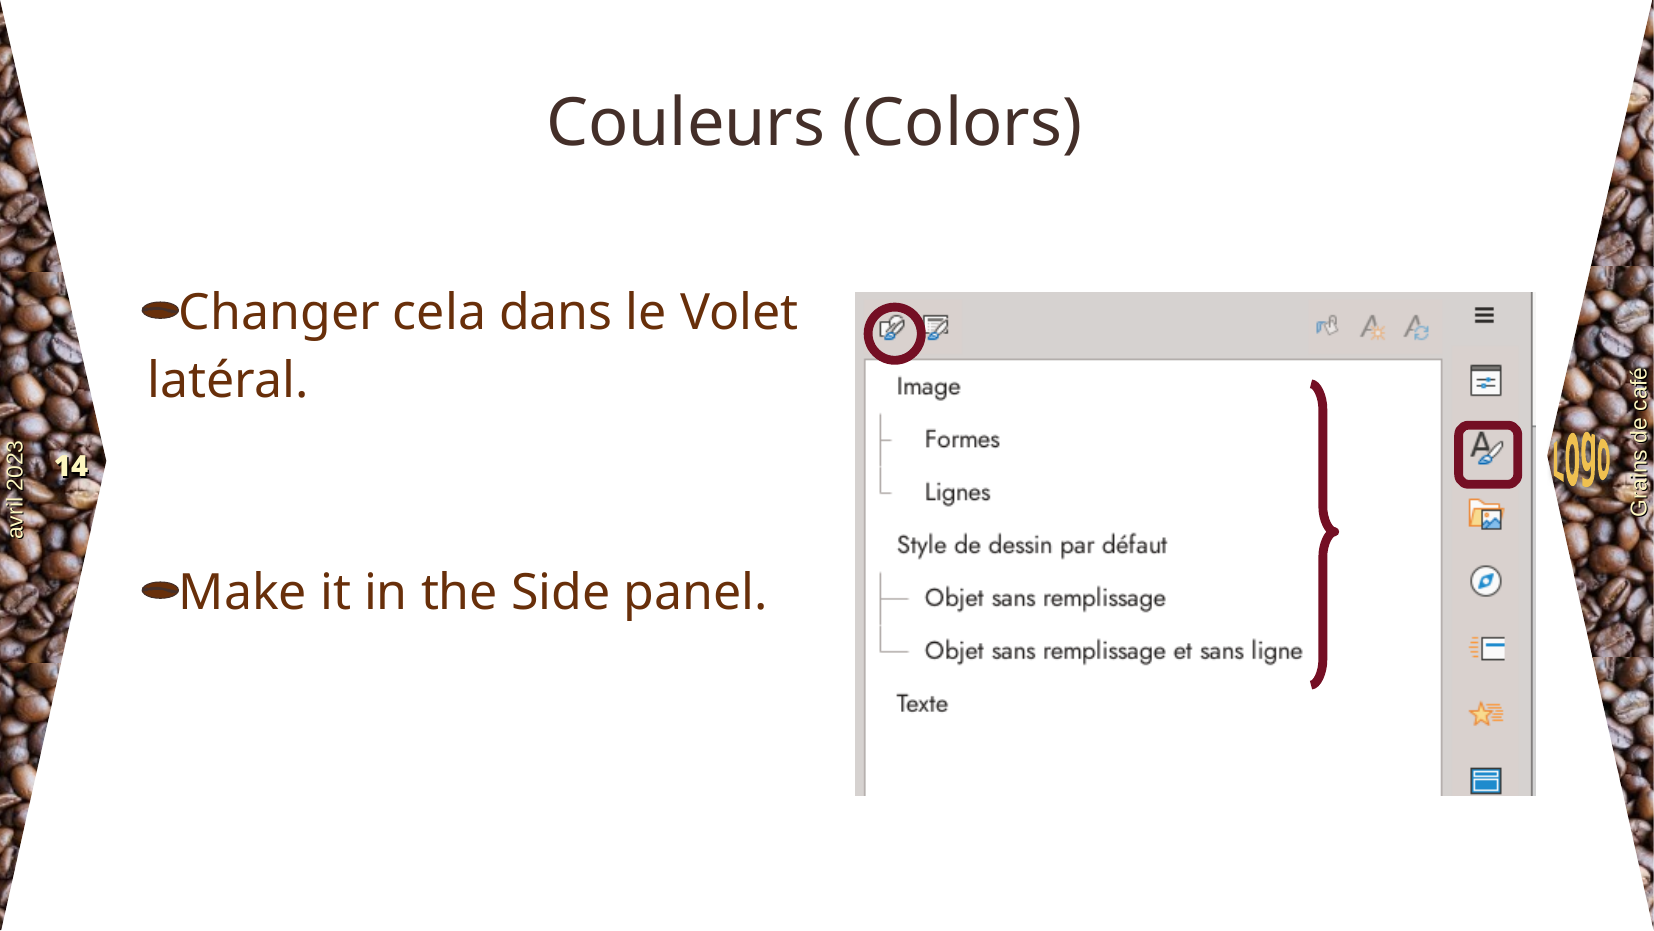

# Couleurs (Colors)
Changer cela dans le Volet latéral.
Grains de café
14
avril 2023
Make it in the Side panel.